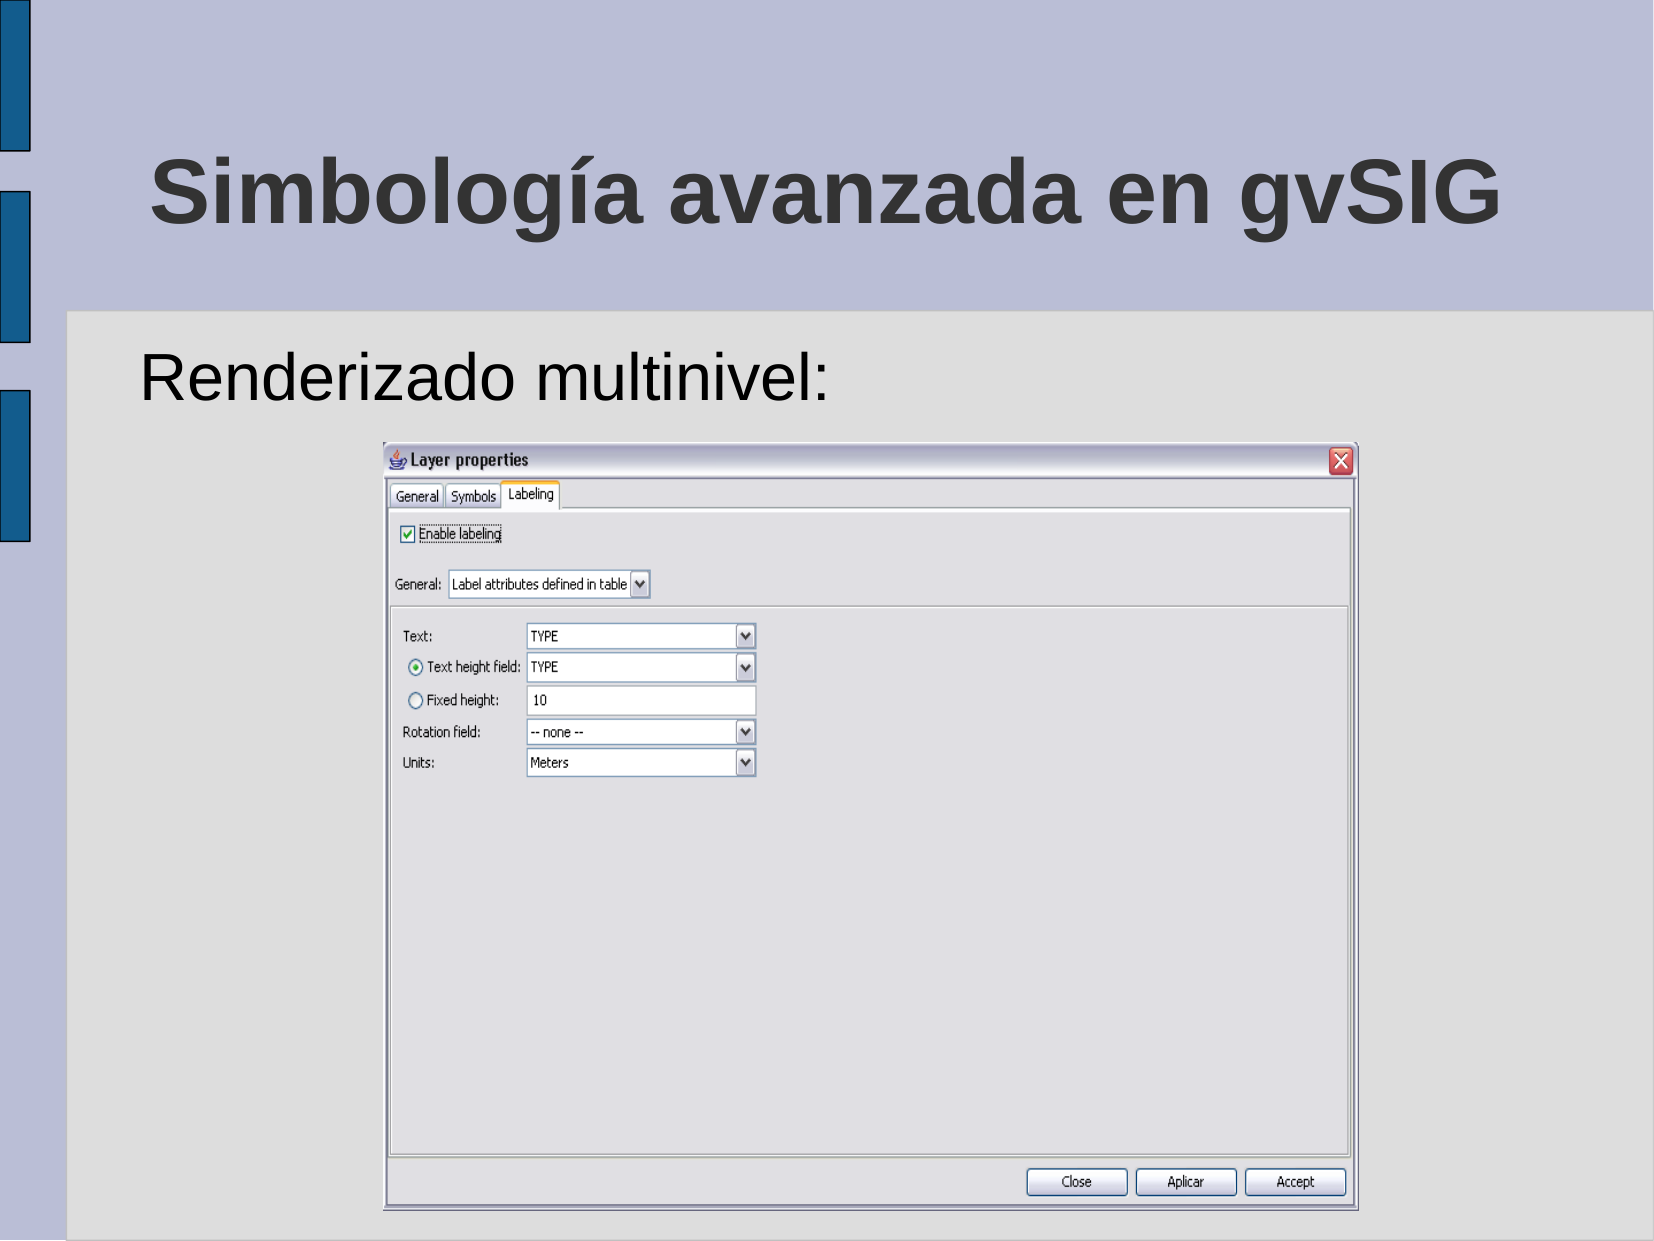

# Simbología avanzada en gvSIG
Renderizado multinivel: